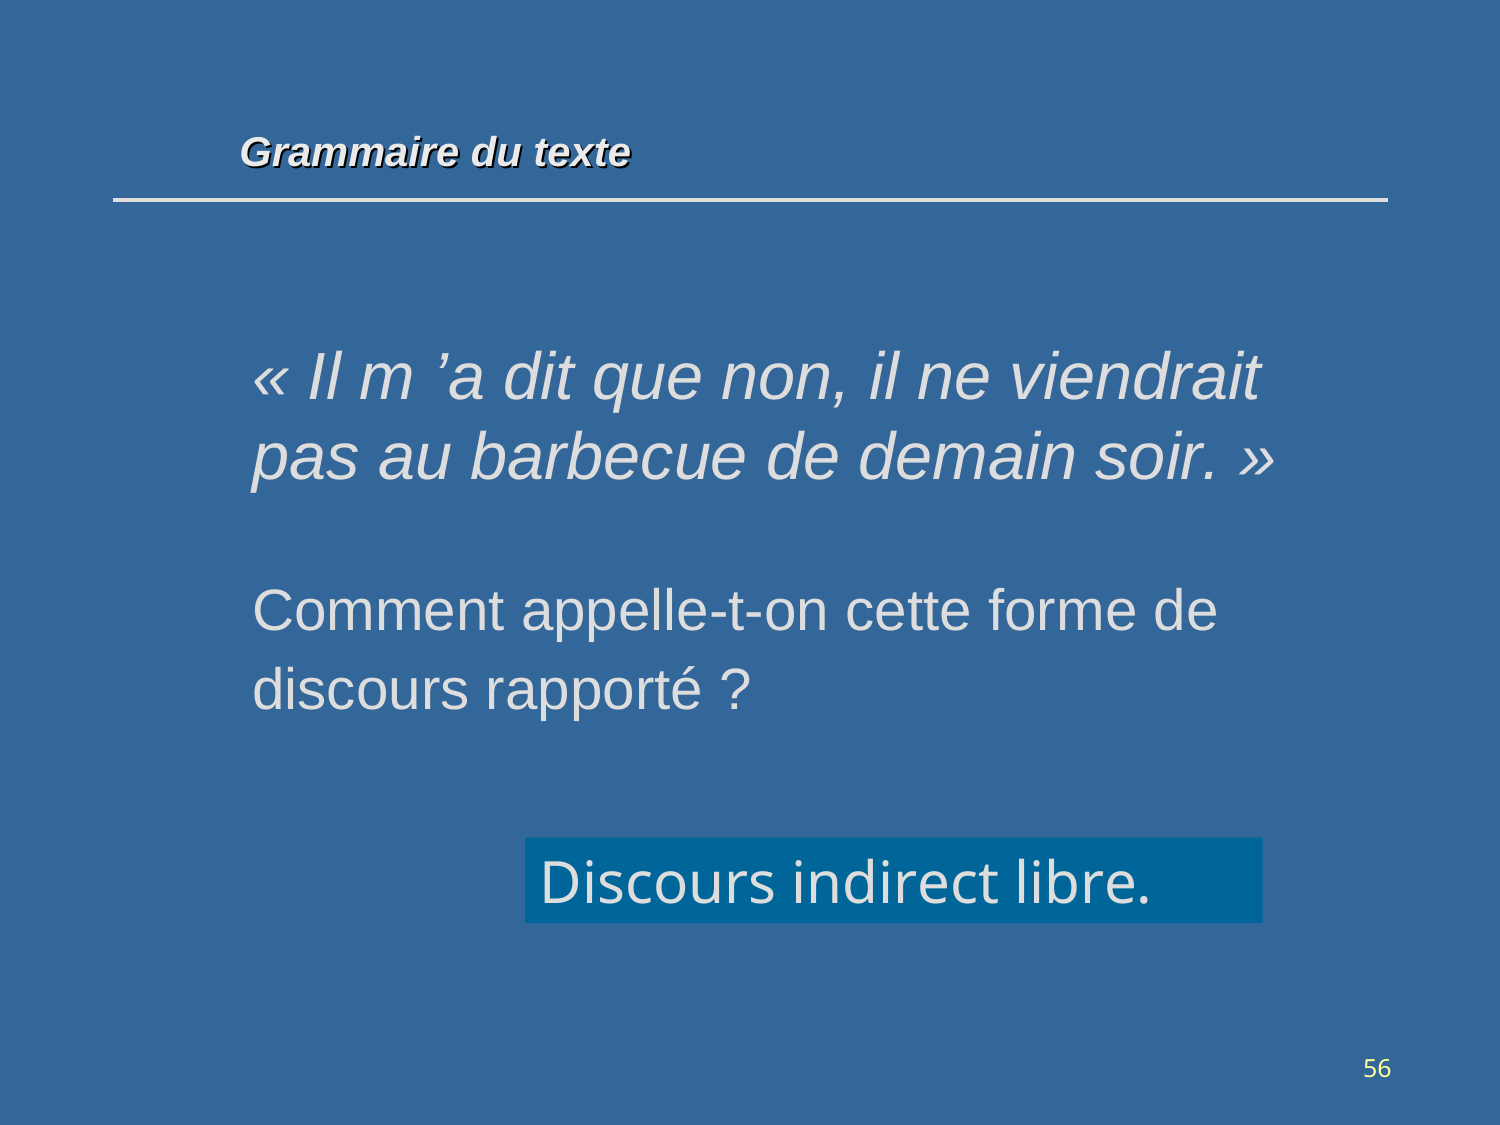

Grammaire du texte
« Il m ’a dit que non, il ne viendrait pas au barbecue de demain soir. »
Comment appelle-t-on cette forme de discours rapporté ?
Discours indirect libre.
56